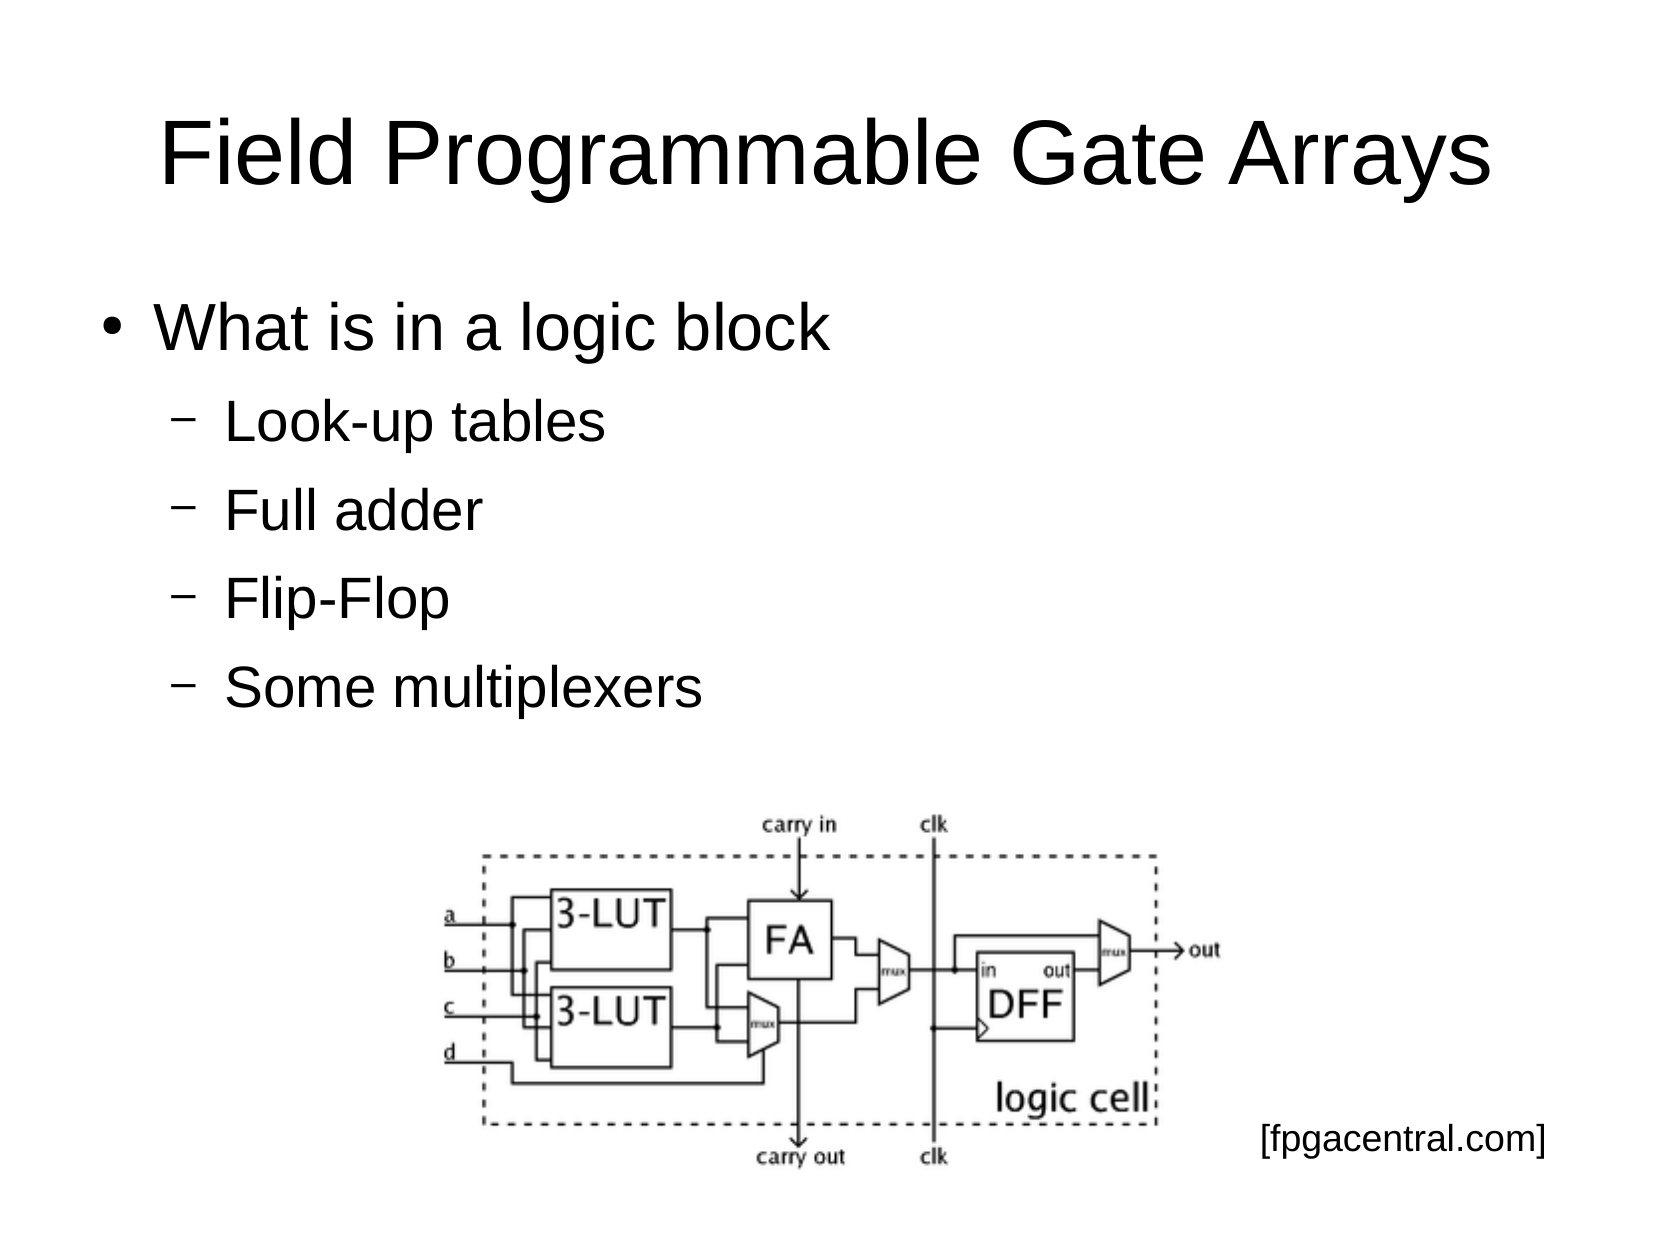

# Field Programmable Gate Arrays
What is in a logic block
Look-up tables
Full adder
Flip-Flop
Some multiplexers
[fpgacentral.com]